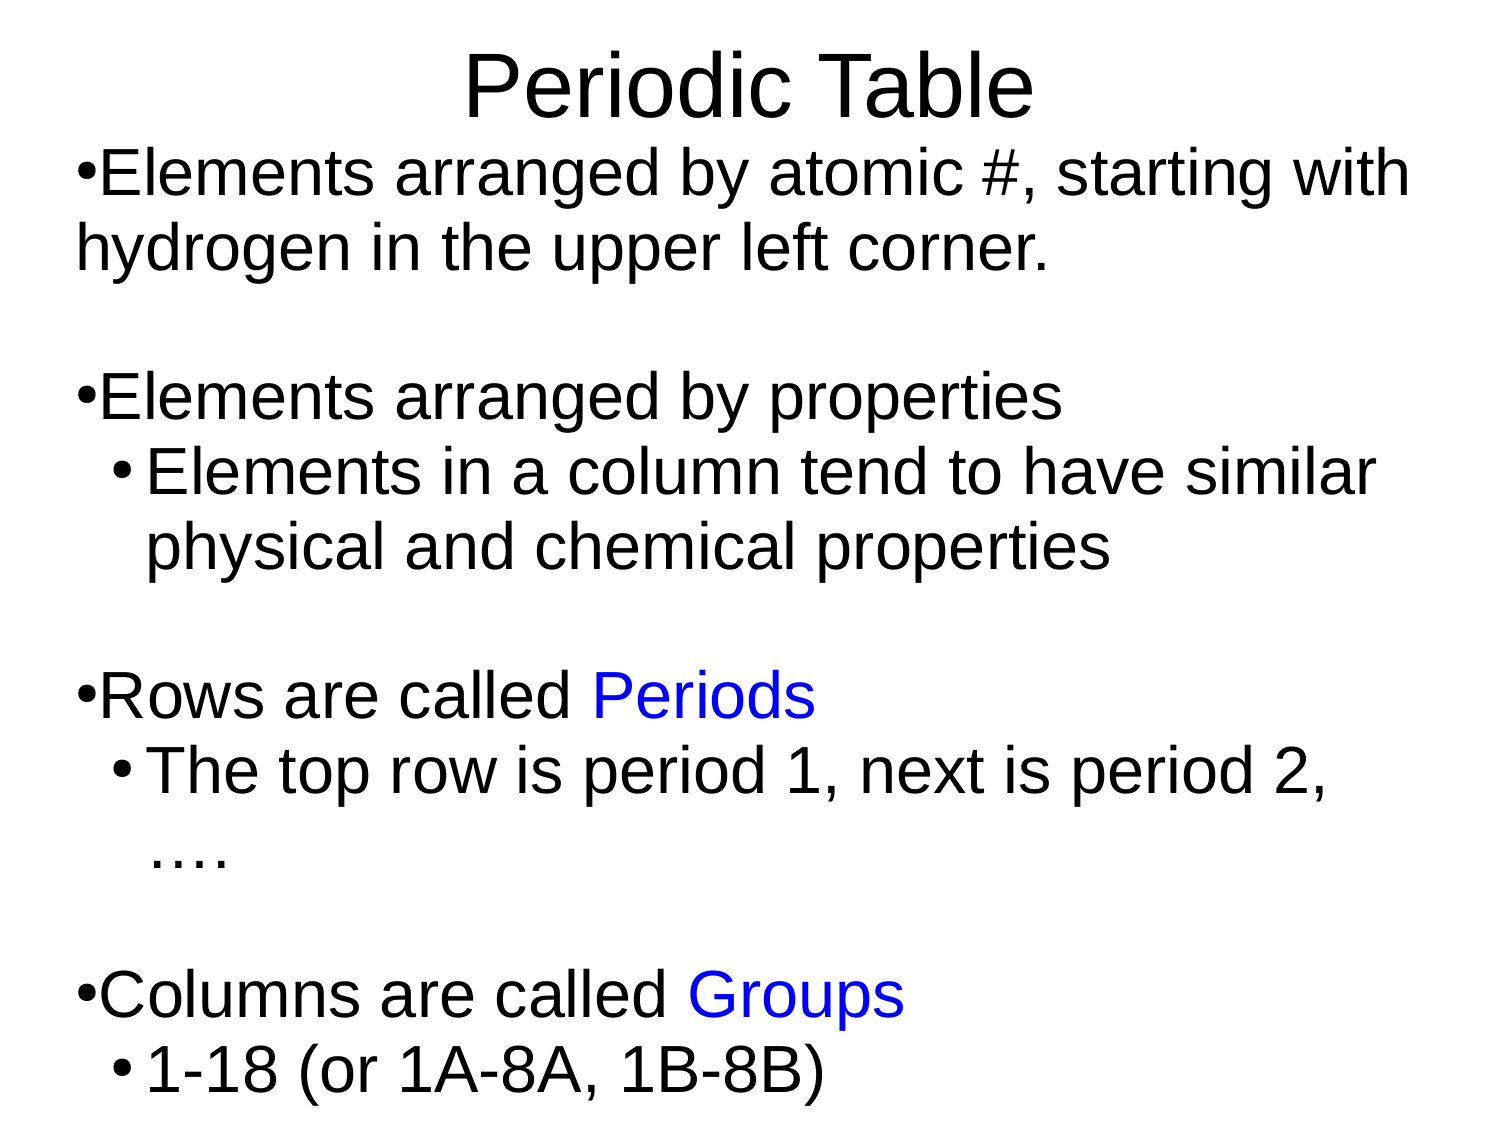

# Periodic Table
Elements arranged by atomic #, starting with hydrogen in the upper left corner.
Elements arranged by properties
Elements in a column tend to have similar physical and chemical properties
Rows are called Periods
The top row is period 1, next is period 2, ….
Columns are called Groups
1-18 (or 1A-8A, 1B-8B)